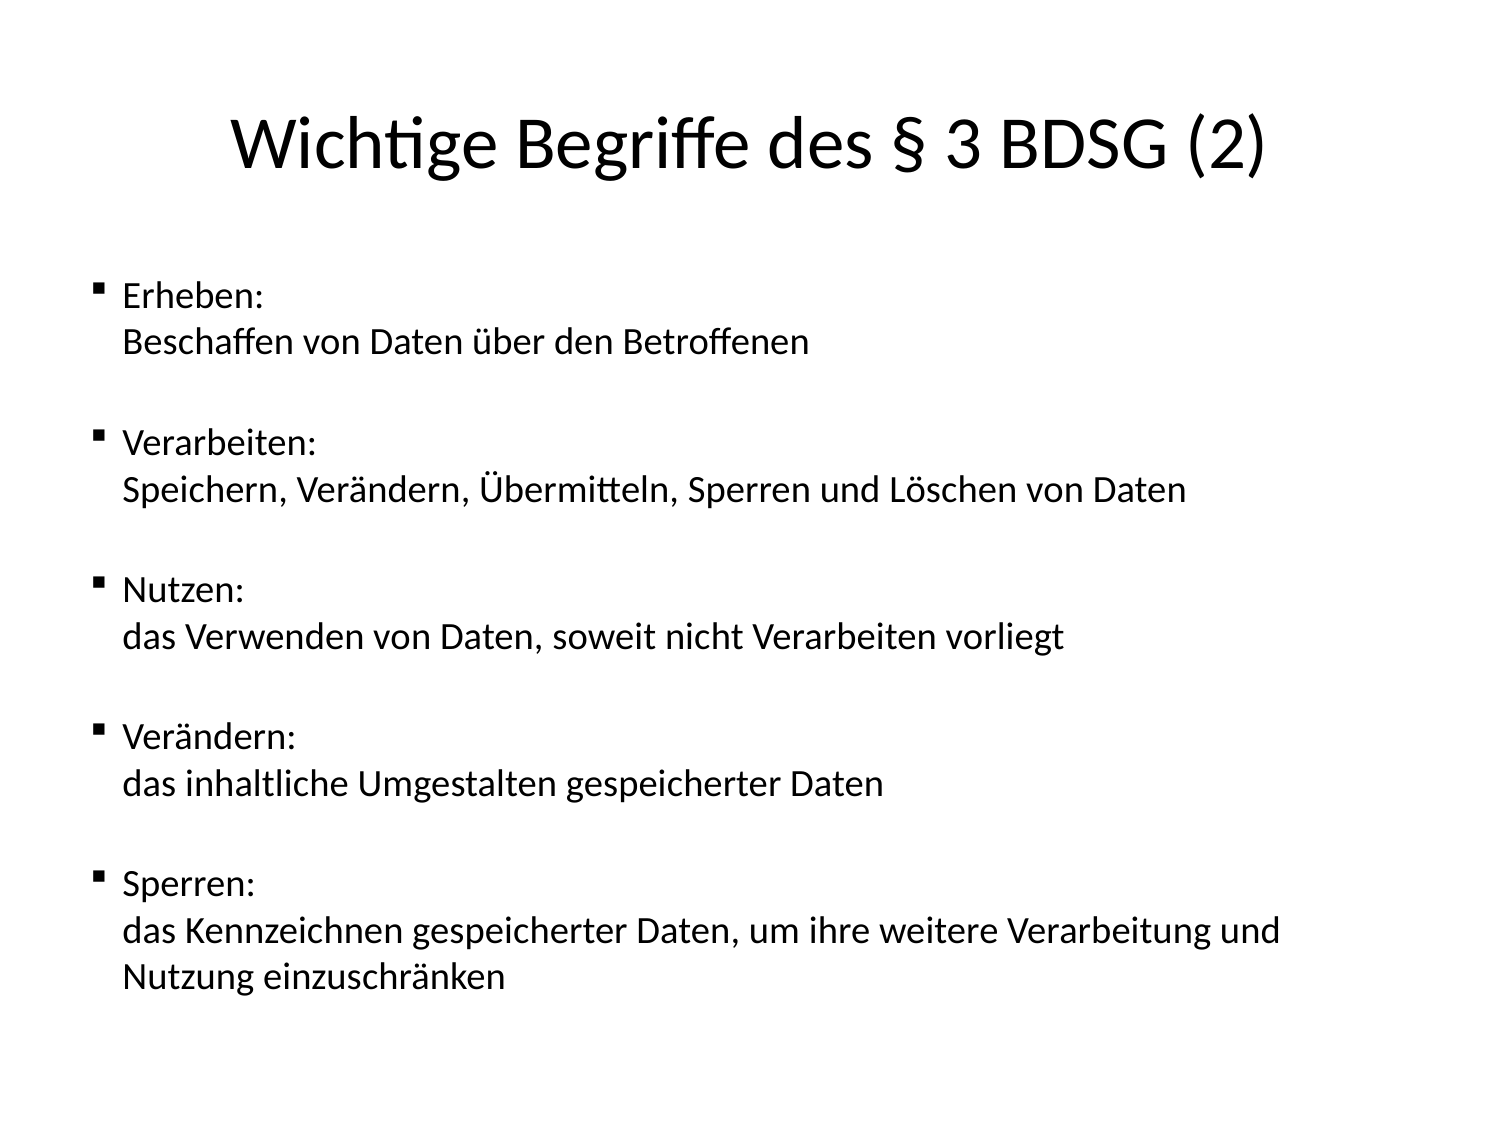

# Wichtige Begriffe des § 3 BDSG (2)
Erheben:
Beschaffen von Daten über den Betroffenen
Verarbeiten:
Speichern, Verändern, Übermitteln, Sperren und Löschen von Daten
Nutzen:
das Verwenden von Daten, soweit nicht Verarbeiten vorliegt
Verändern:
das inhaltliche Umgestalten gespeicherter Daten
Sperren:
das Kennzeichnen gespeicherter Daten, um ihre weitere Verarbeitung und Nutzung einzuschränken